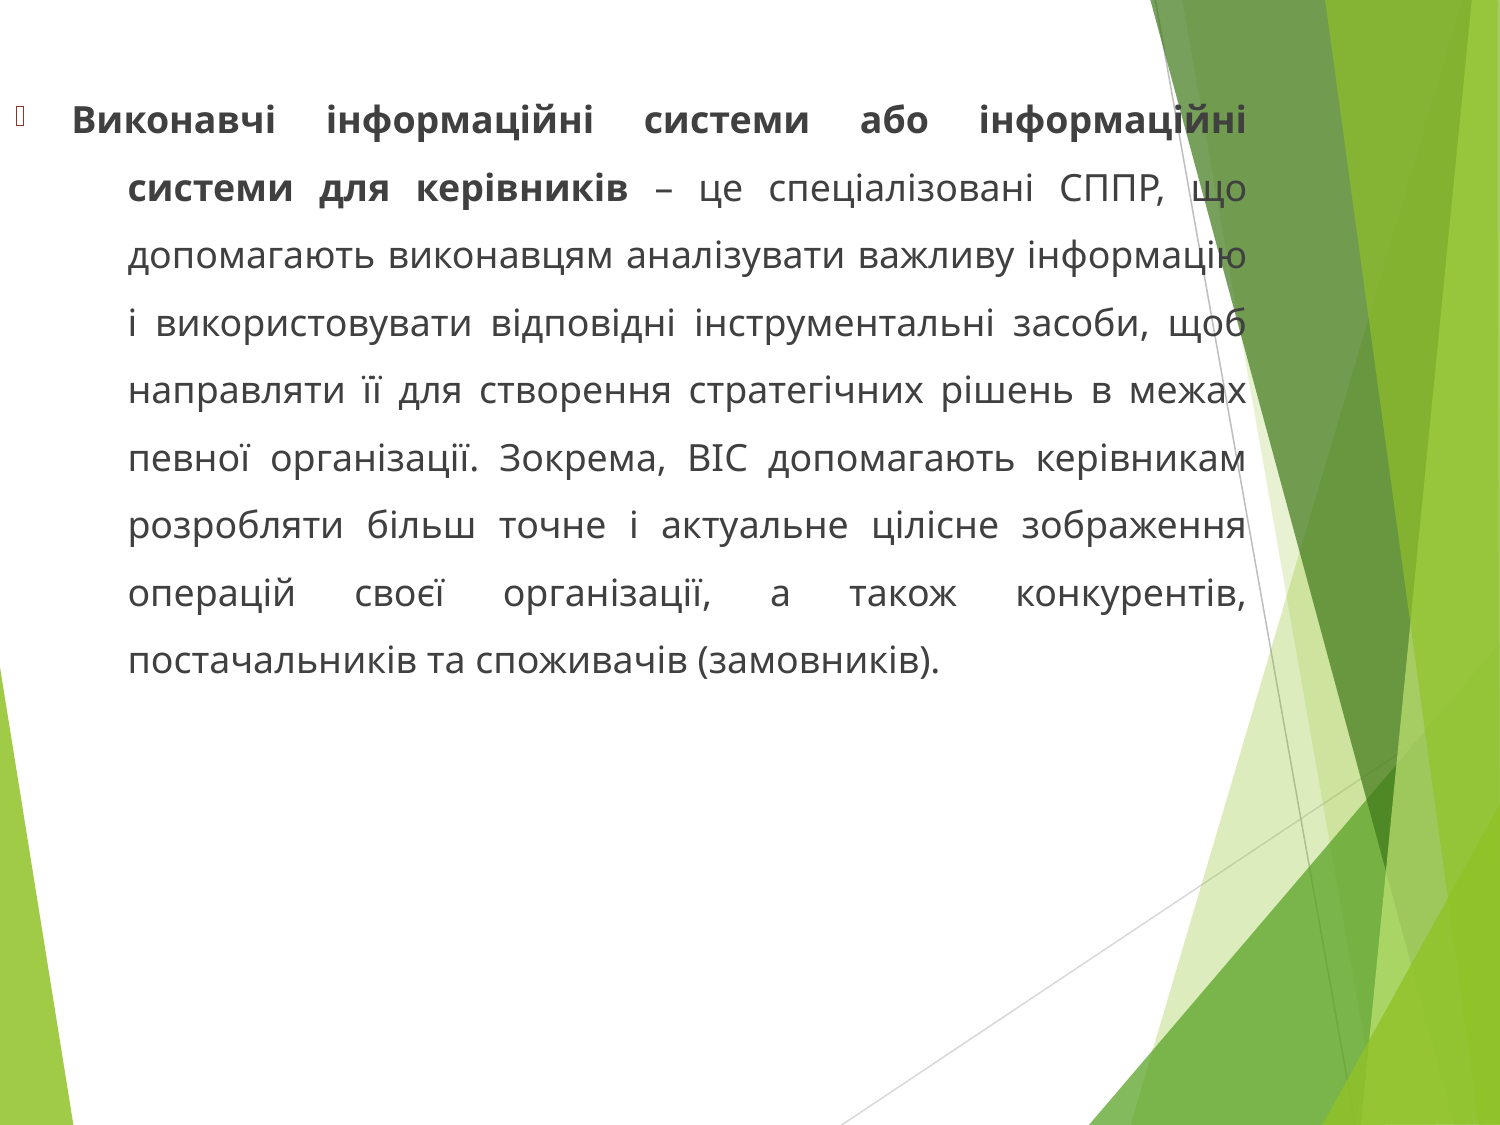

# Виконавчі інформаційні системи або інформаційні системи для керівників – це спеціалізовані СППР, що допомагають виконавцям аналізувати важливу інформацію і використовувати відповідні інструментальні засоби, щоб направляти її для створення стратегічних рішень в межах певної організації. Зокрема, ВІС допомагають керівникам розробляти більш точне і актуальне цілісне зображення операцій своєї організації, а також конкурентів, постачальників та споживачів (замовників).